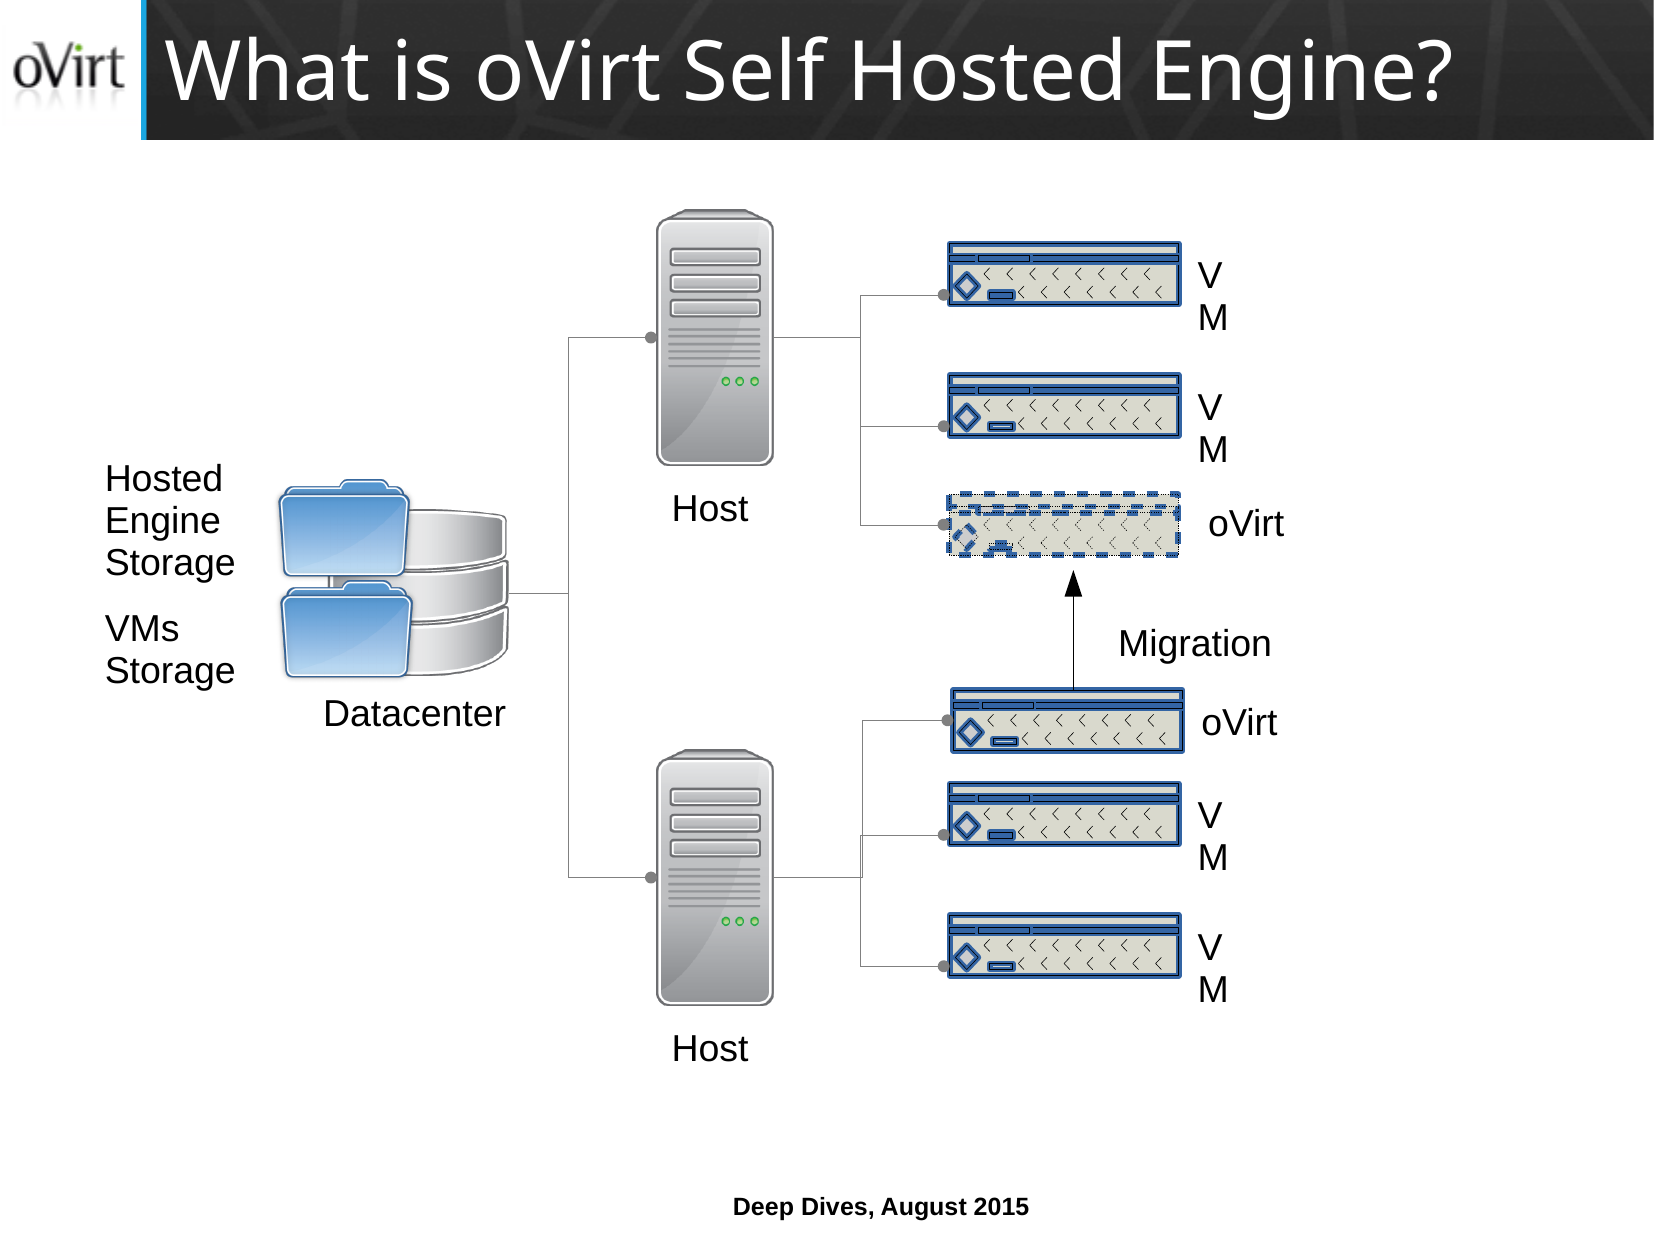

# What is oVirt Self Hosted Engine?
VM
VM
Hosted Engine Storage
Host
oVirt
Datacenter
VMs Storage
Migration
oVirt
VM
VM
Host